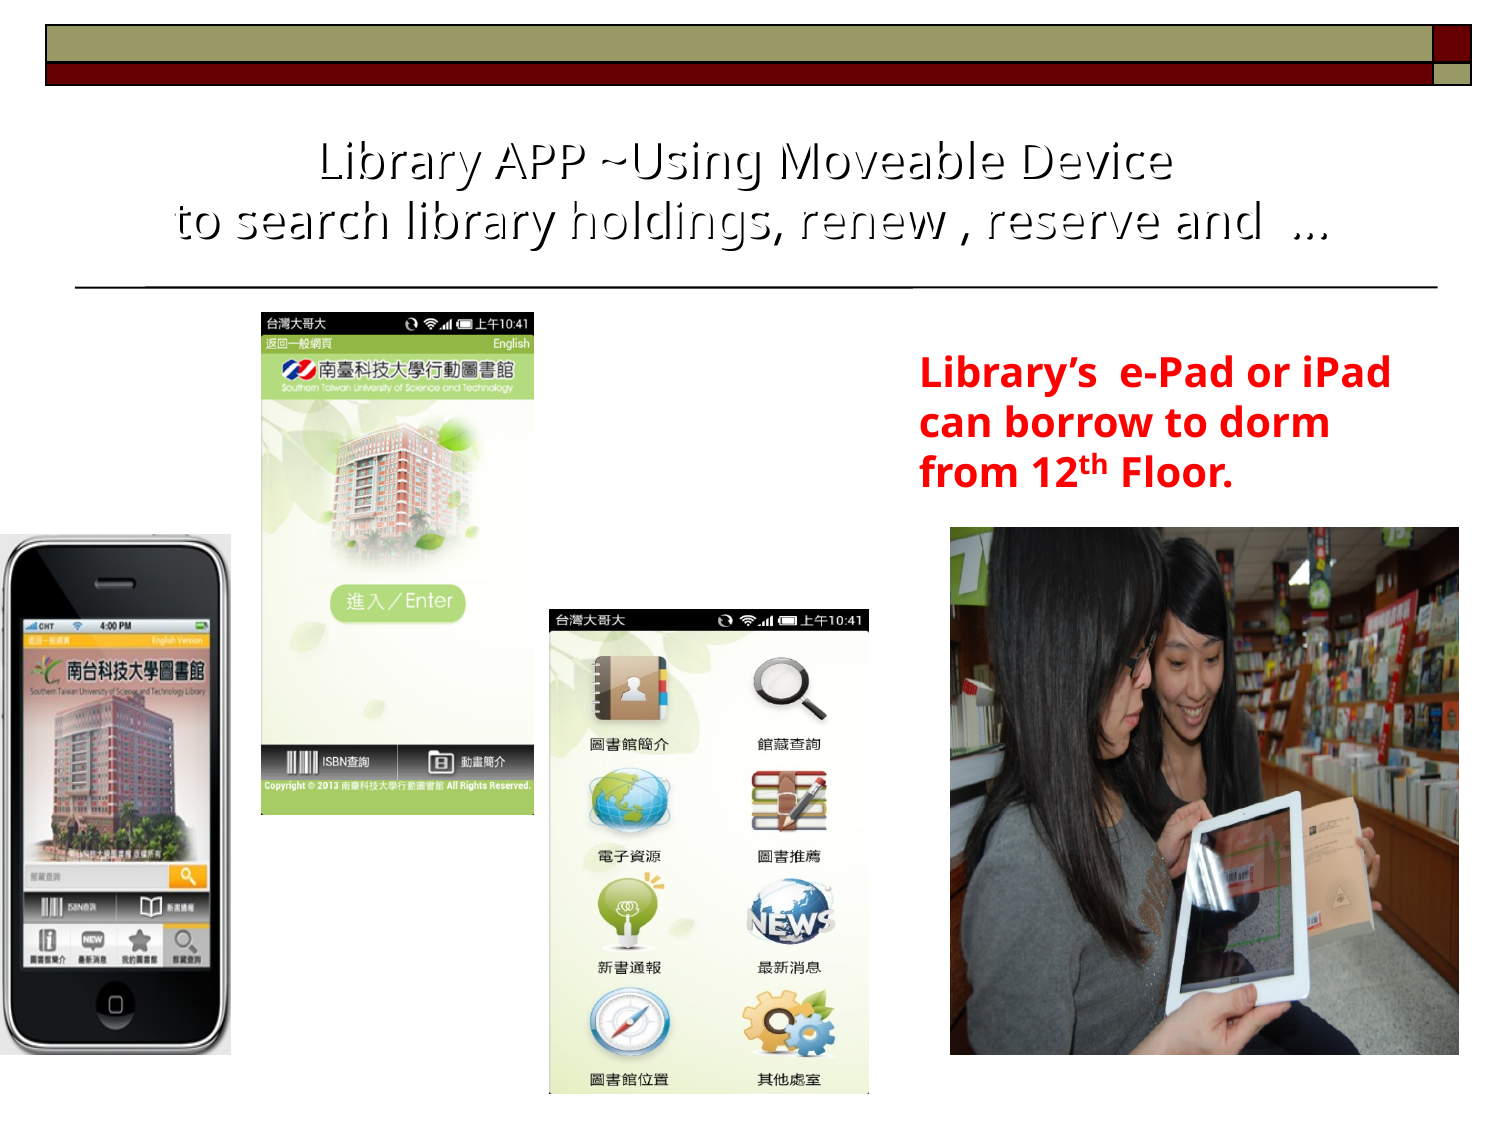

# Library APP ~Using Moveable Device to search library holdings, renew , reserve and ...
Library’s e-Pad or iPad can borrow to dorm from 12th Floor.